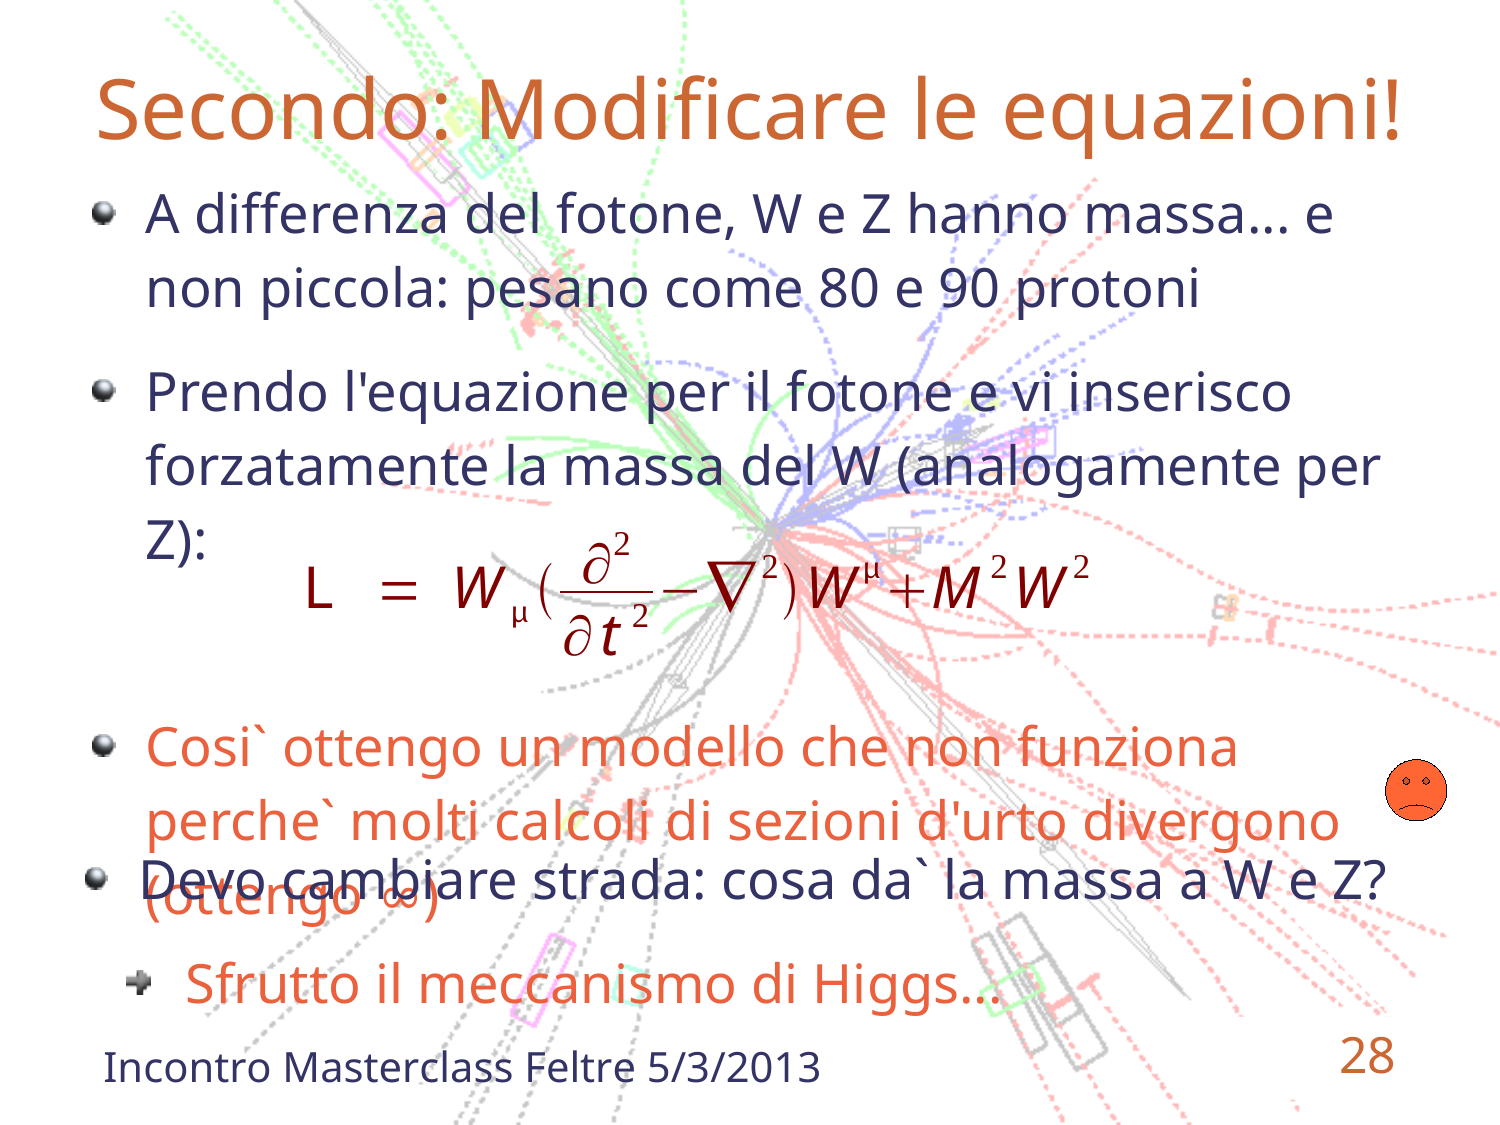

# Secondo: Modificare le equazioni!
A differenza del fotone, W e Z hanno massa... e non piccola: pesano come 80 e 90 protoni
Prendo l'equazione per il fotone e vi inserisco forzatamente la massa del W (analogamente per Z):
Cosi` ottengo un modello che non funziona perche` molti calcoli di sezioni d'urto divergono (ottengo ∞)
Devo cambiare strada: cosa da` la massa a W e Z?
Sfrutto il meccanismo di Higgs...